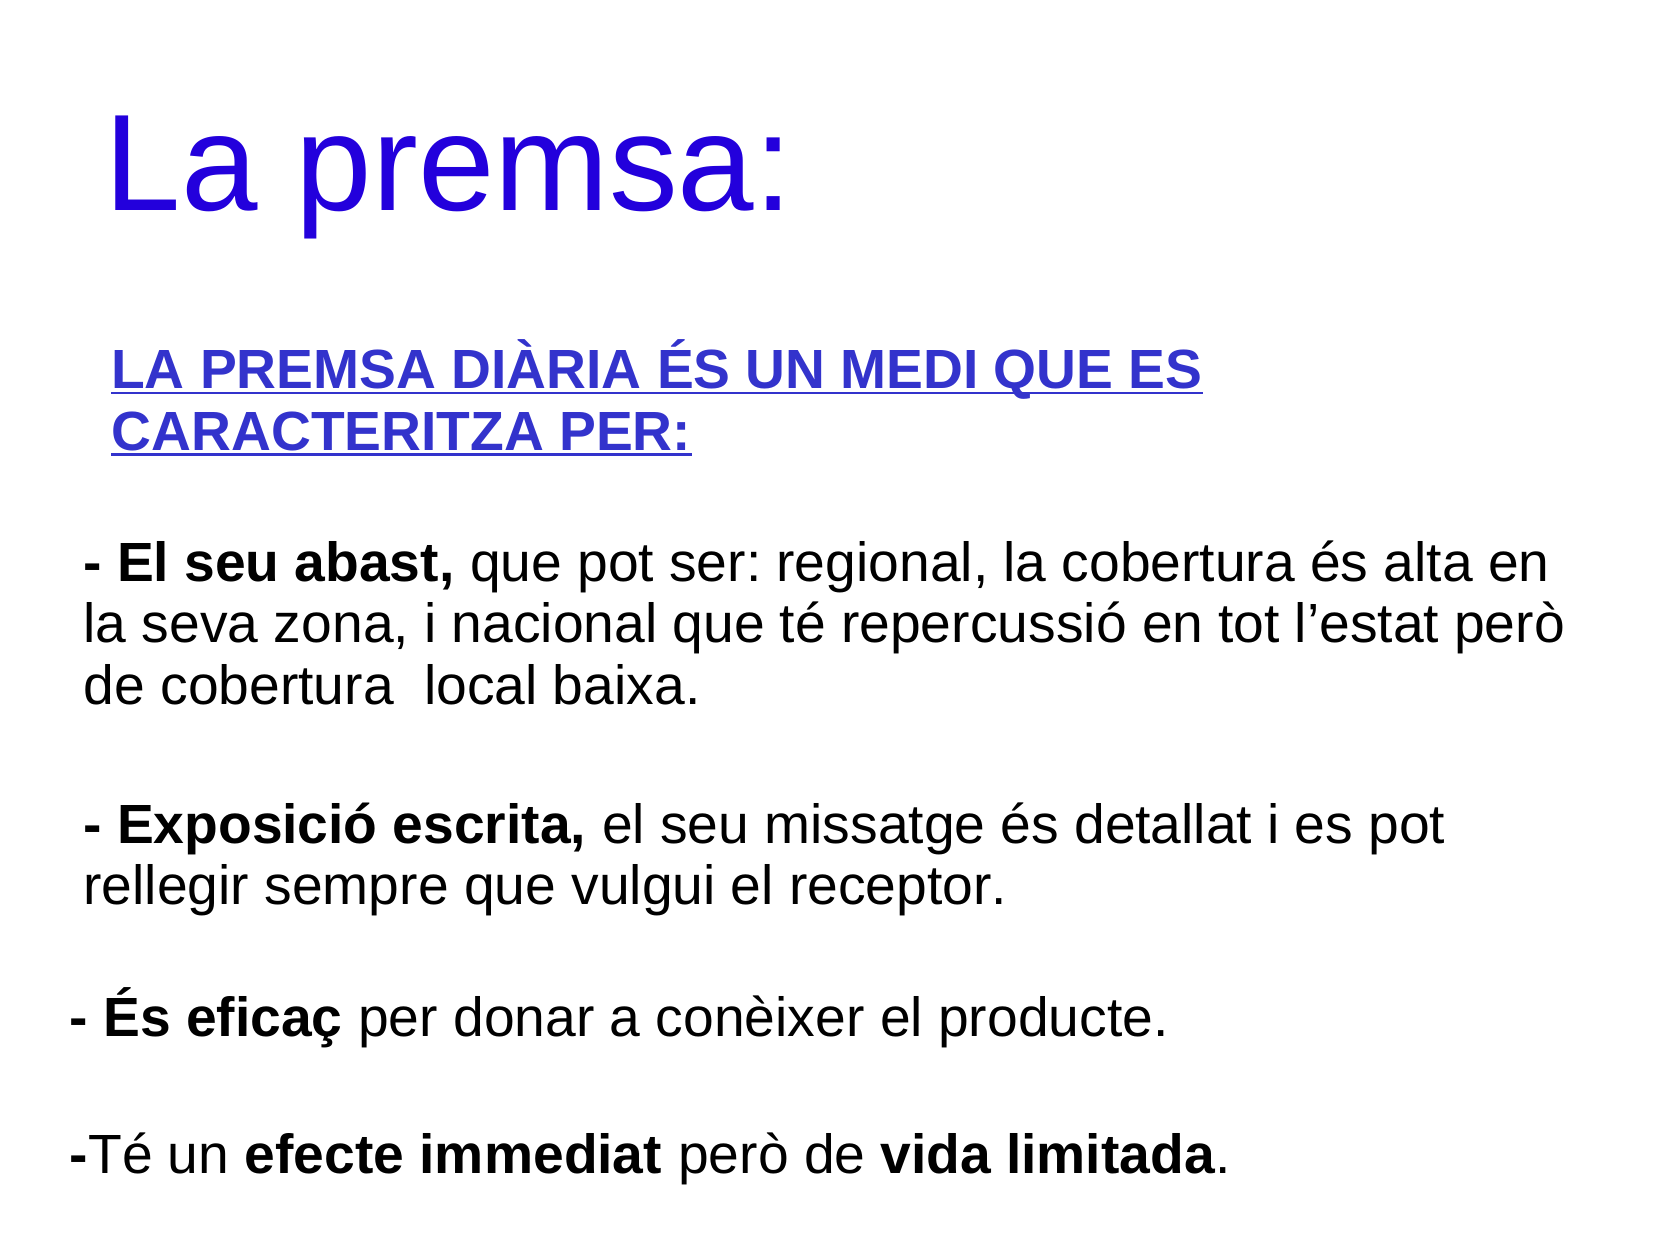

La premsa:
LA PREMSA DIÀRIA ÉS UN MEDI QUE ES CARACTERITZA PER:
- El seu abast, que pot ser: regional, la cobertura és alta en la seva zona, i nacional que té repercussió en tot l’estat però de cobertura local baixa.
- Exposició escrita, el seu missatge és detallat i es pot rellegir sempre que vulgui el receptor.
- És eficaç per donar a conèixer el producte.
-Té un efecte immediat però de vida limitada.